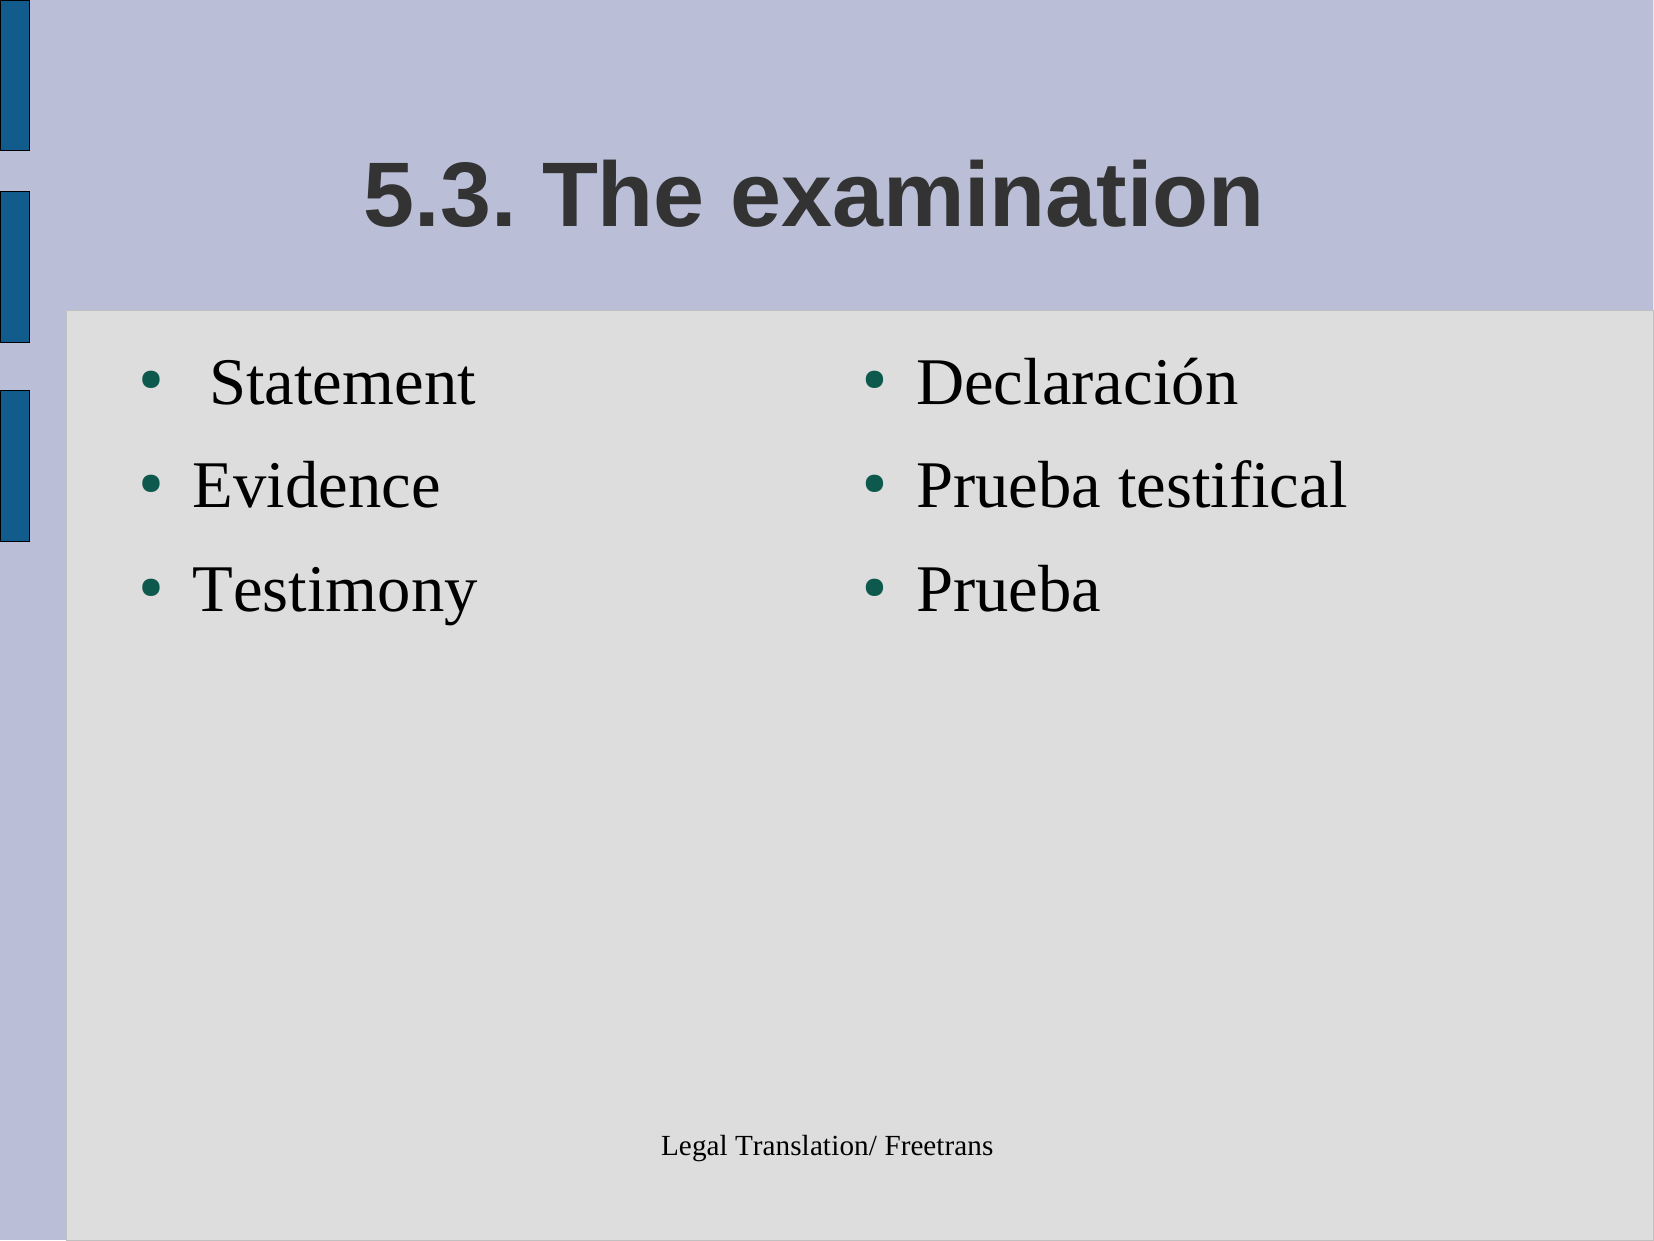

# 5.3. The examination
 Statement
Evidence
Testimony
Declaración
Prueba testifical
Prueba
Legal Translation/ Freetrans